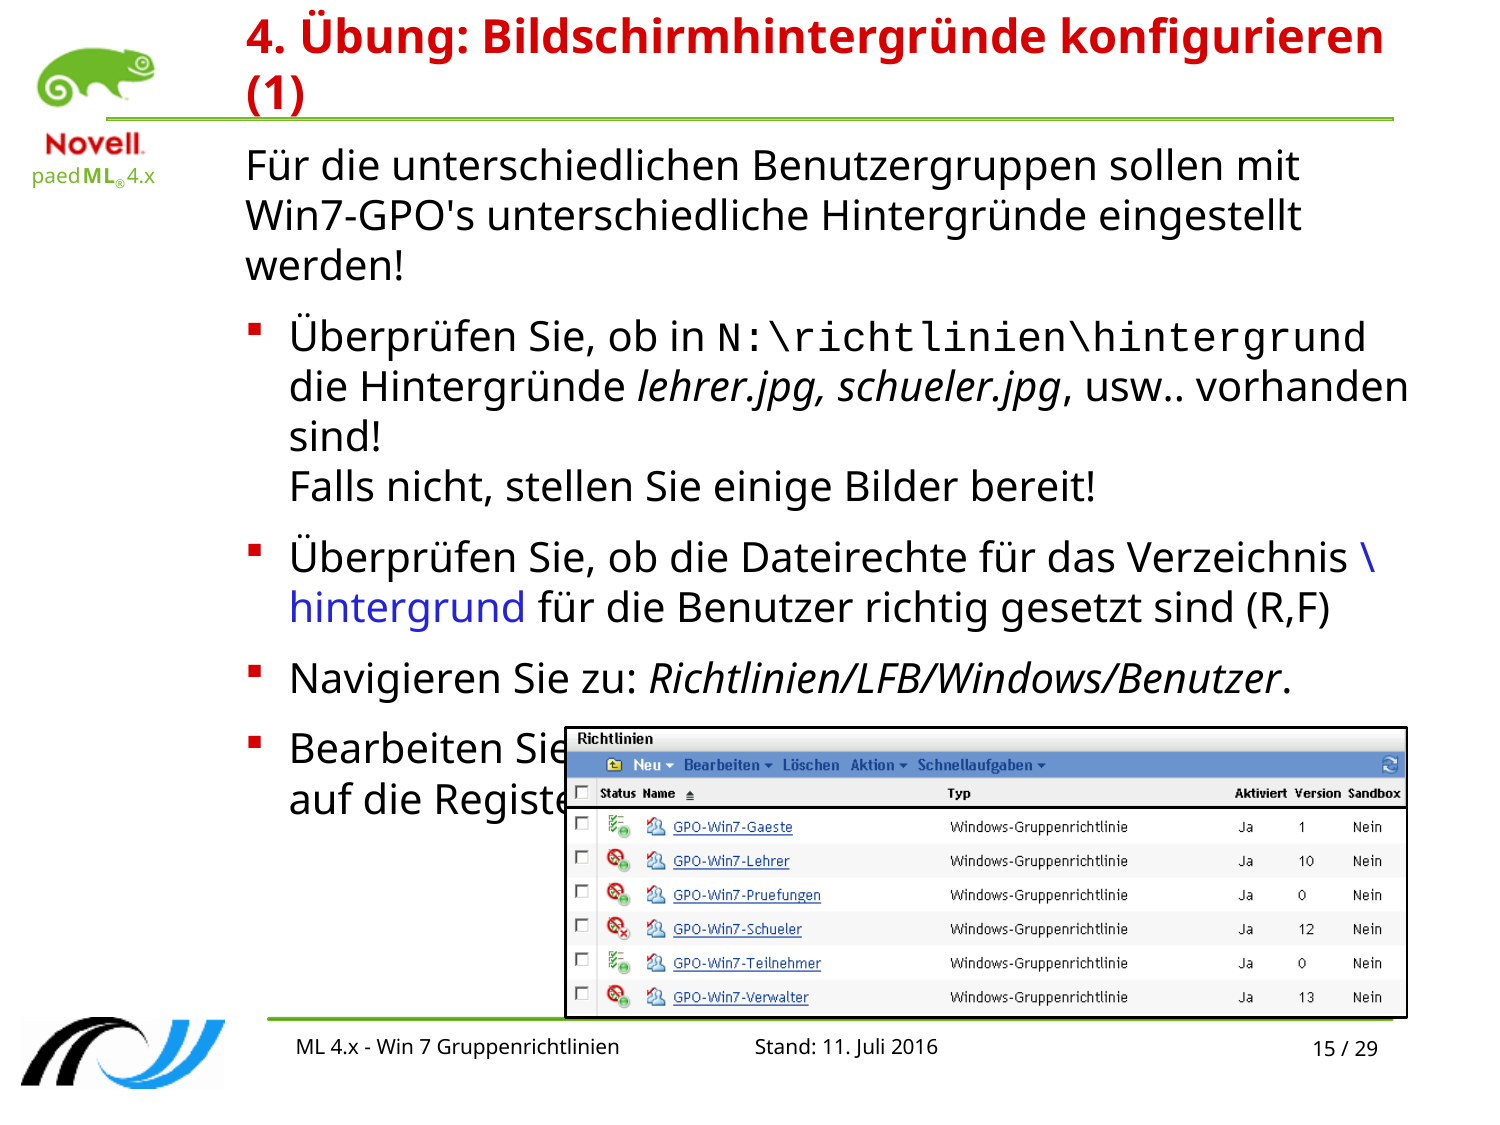

# 4. Übung: Bildschirmhintergründe konfigurieren (1)
Für die unterschiedlichen Benutzergruppen sollen mit Win7-GPO's unterschiedliche Hintergründe eingestellt werden!
Überprüfen Sie, ob in N:\richtlinien\hintergrund die Hintergründe lehrer.jpg, schueler.jpg, usw.. vorhanden sind!
Falls nicht, stellen Sie einige Bilder bereit!
Überprüfen Sie, ob die Dateirechte für das Verzeichnis \hintergrund für die Benutzer richtig gesetzt sind (R,F)
Navigieren Sie zu: Richtlinien/LFB/Windows/Benutzer.
Bearbeiten Sie die GPO-Win7-Schueler und gehen Sie dort auf die Registerkarte Details.
ML 4.x - Win 7 Gruppenrichtlinien
11. Juli 2016
15